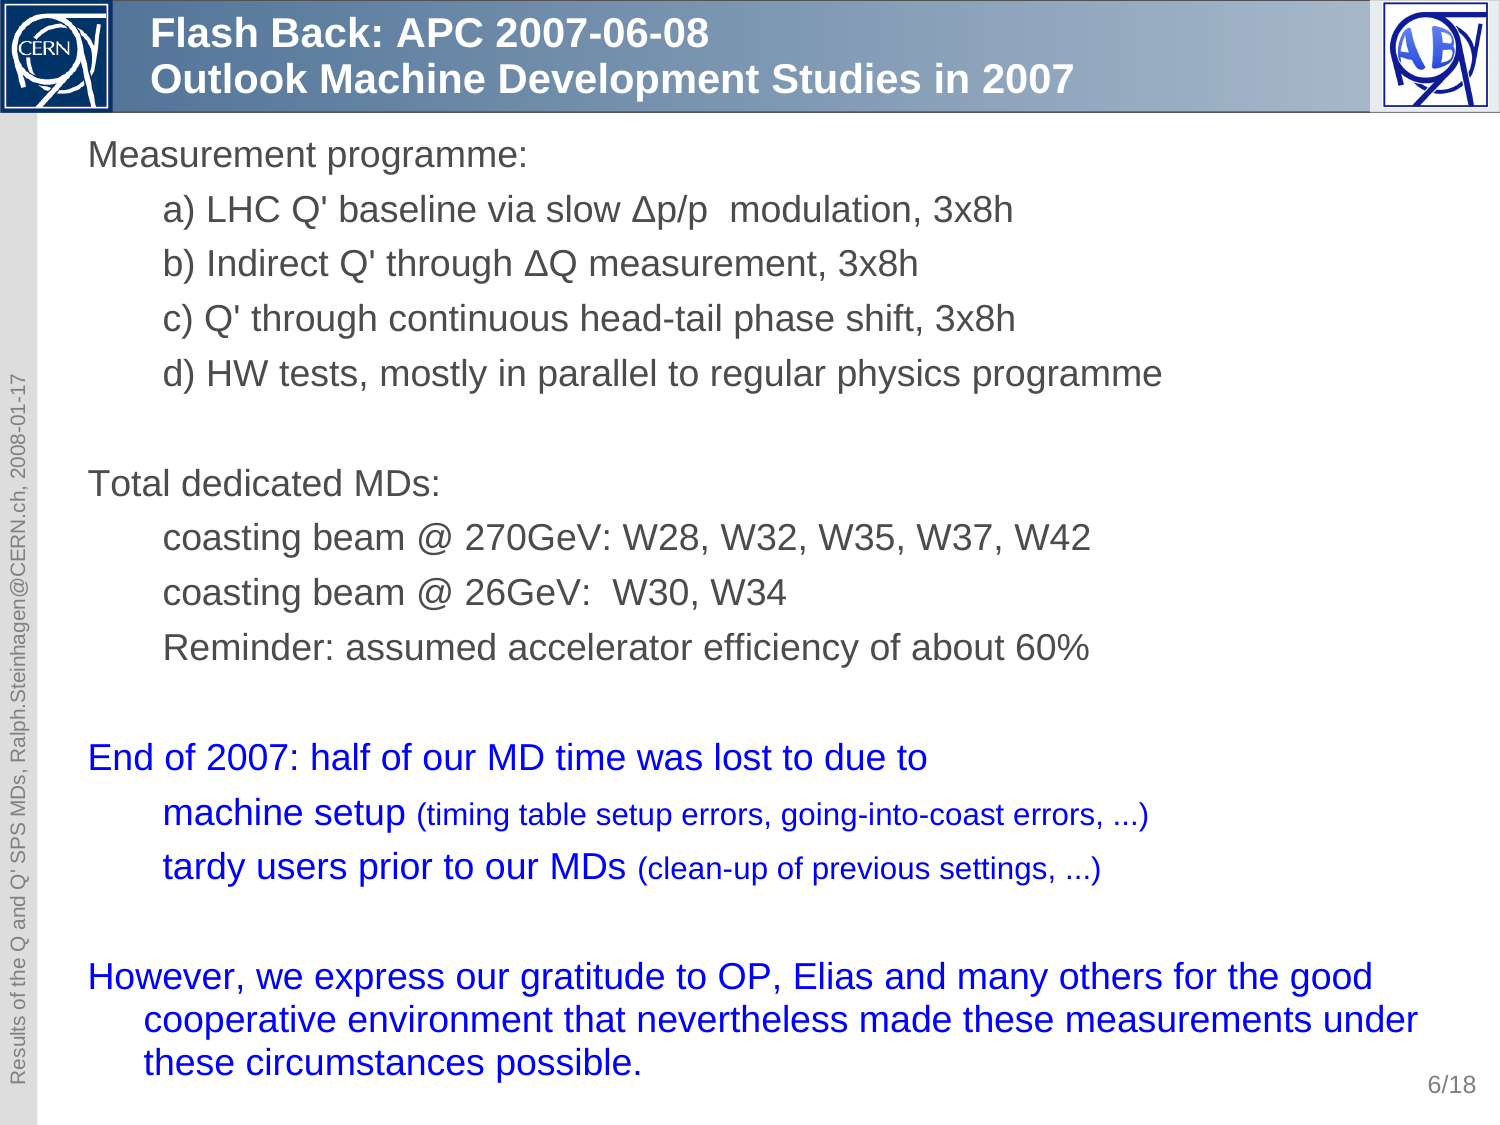

# Flash Back: APC 2007-06-08 Outlook Machine Development Studies in 2007
Measurement programme:
a) LHC Q' baseline via slow Δp/p modulation, 3x8h
b) Indirect Q' through ΔQ measurement, 3x8h
c) Q' through continuous head-tail phase shift, 3x8h
d) HW tests, mostly in parallel to regular physics programme
Total dedicated MDs:
coasting beam @ 270GeV: W28, W32, W35, W37, W42
coasting beam @ 26GeV: W30, W34
Reminder: assumed accelerator efficiency of about 60%
End of 2007: half of our MD time was lost to due to
machine setup (timing table setup errors, going-into-coast errors, ...)
tardy users prior to our MDs (clean-up of previous settings, ...)
However, we express our gratitude to OP, Elias and many others for the good cooperative environment that nevertheless made these measurements under these circumstances possible.